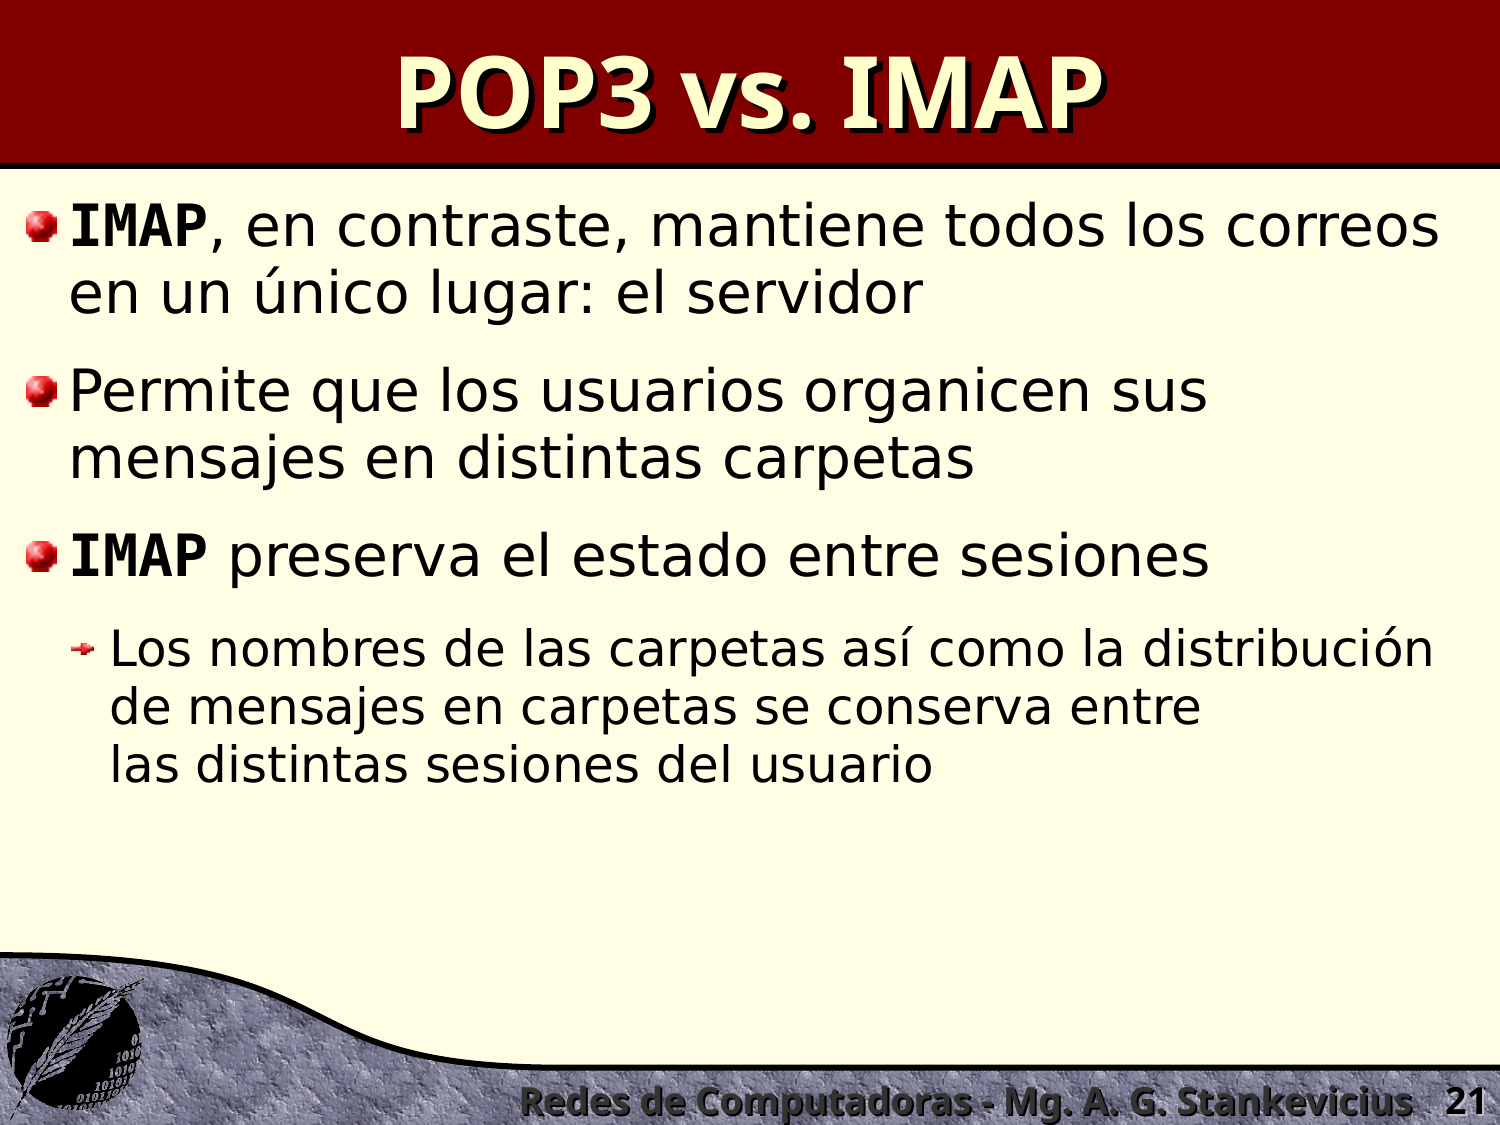

# POP3 vs. IMAP
IMAP, en contraste, mantiene todos los correos en un único lugar: el servidor
Permite que los usuarios organicen sus mensajes en distintas carpetas
IMAP preserva el estado entre sesiones
Los nombres de las carpetas así como la distribución de mensajes en carpetas se conserva entre
las distintas sesiones del usuario
21